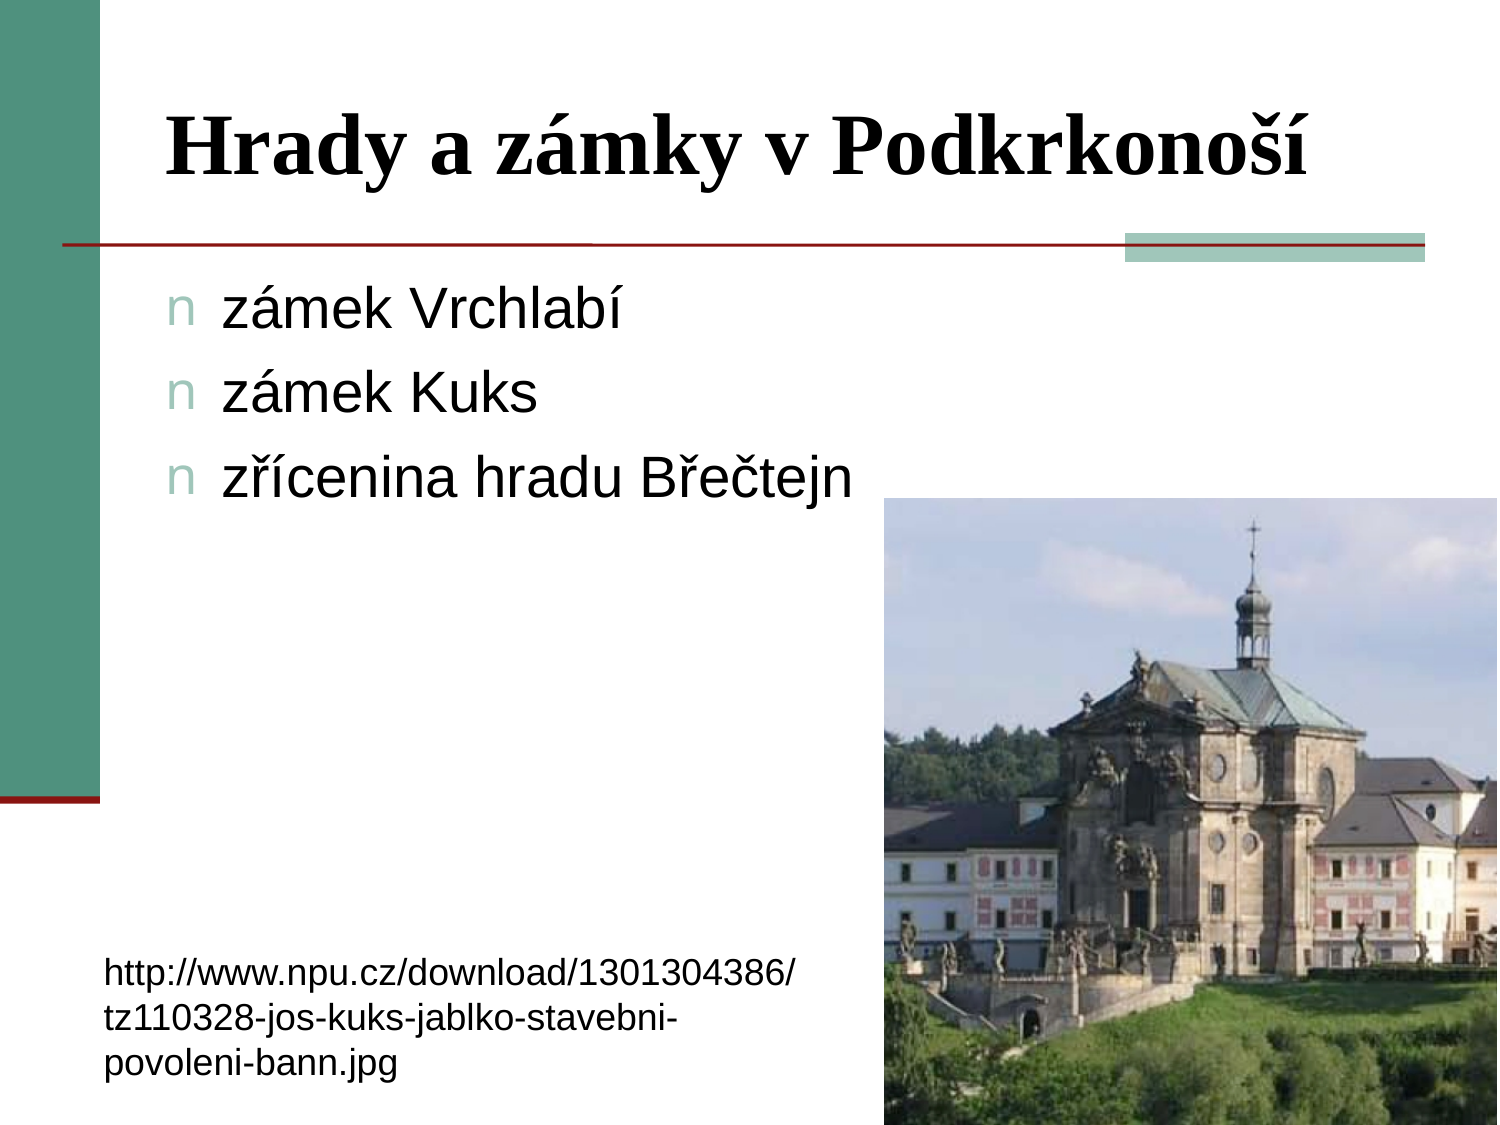

# Hrady a zámky v Podkrkonoší
zámek Vrchlabí
zámek Kuks
zřícenina hradu Břečtejn
http://www.npu.cz/download/1301304386/tz110328-jos-kuks-jablko-stavebni-povoleni-bann.jpg